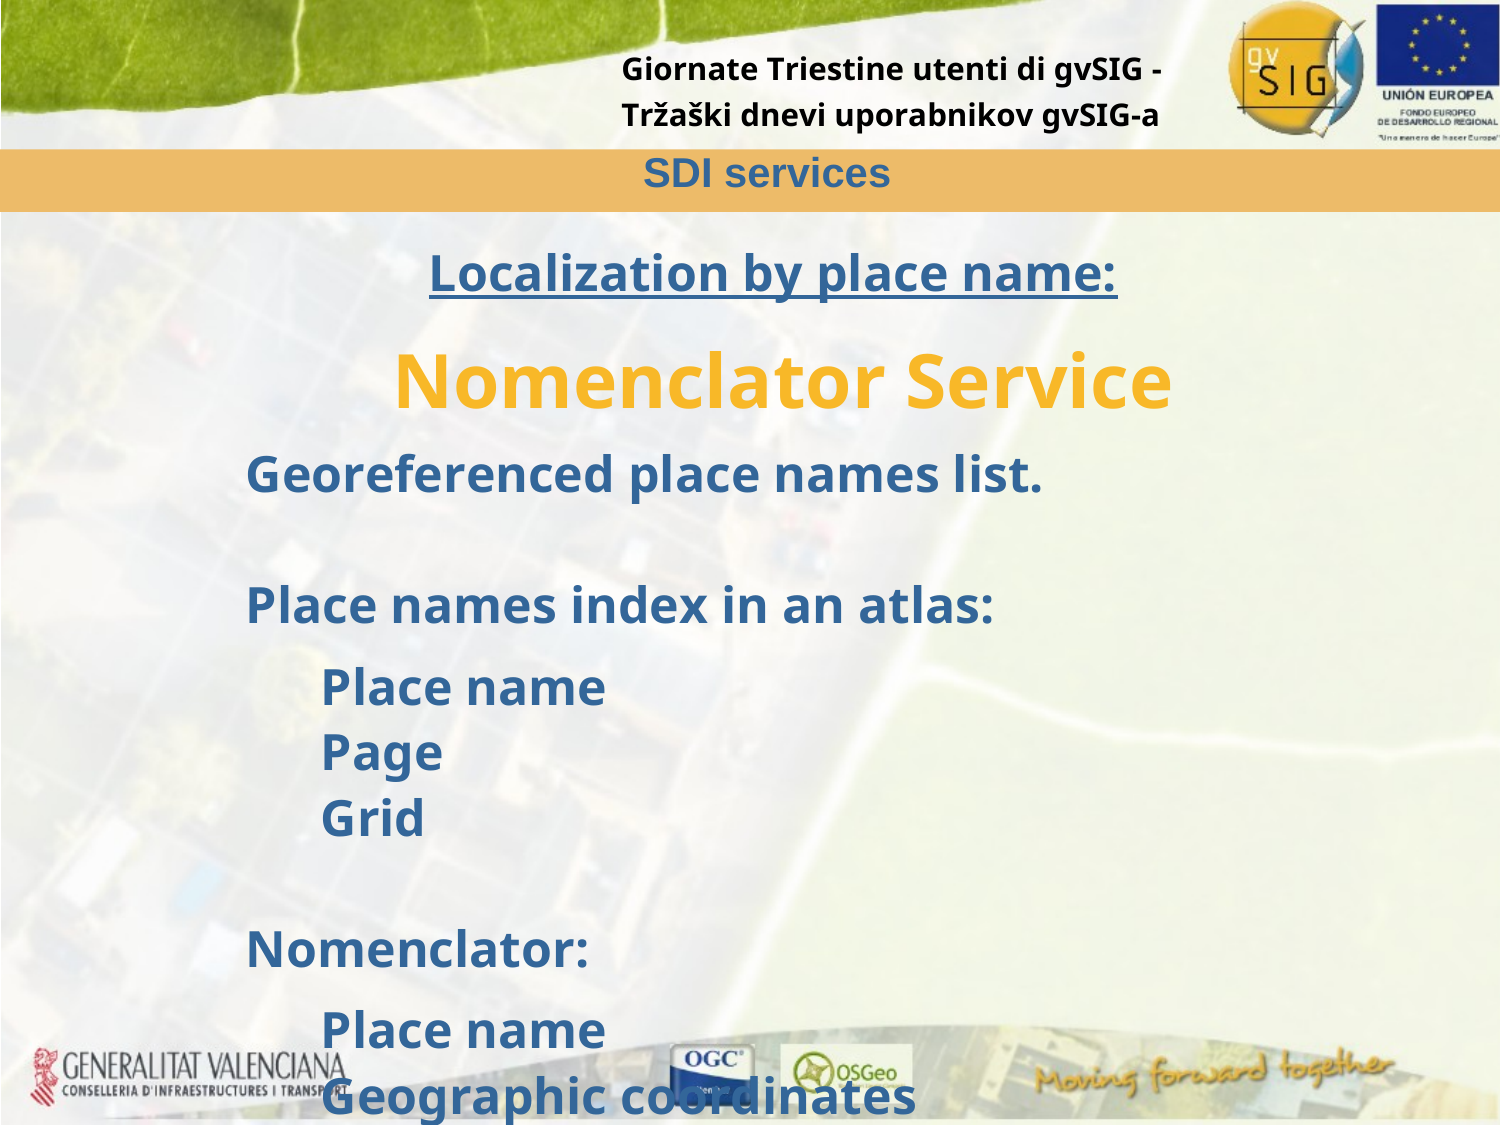

SDI services
Localization by place name:
 Nomenclator Service
 Georeferenced place names list.
 Place names index in an atlas:
 Place name
 Page
 Grid
 Nomenclator:
 Place name
 Geographic coordinates